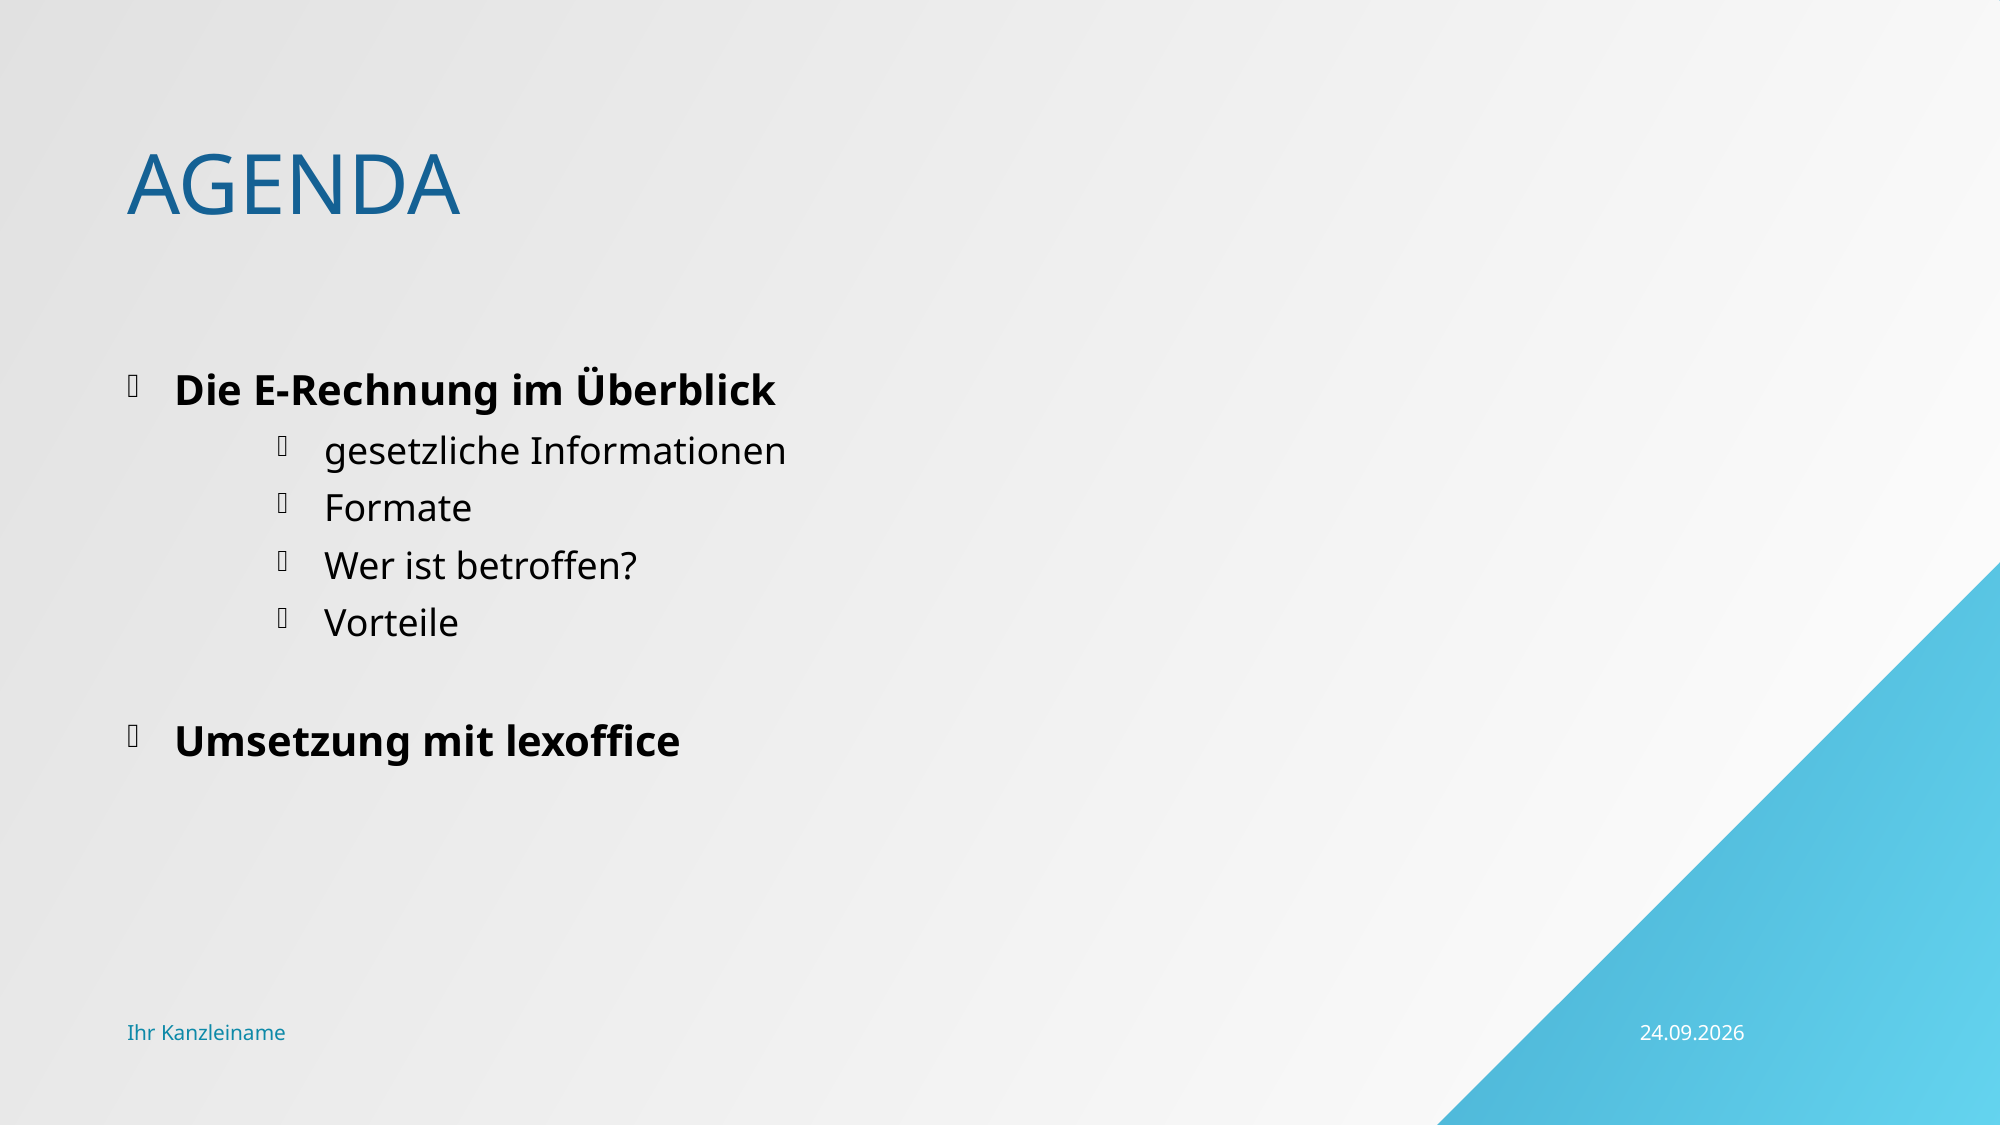

# Agenda
Die E-Rechnung im Überblick
gesetzliche Informationen
Formate
Wer ist betroffen?
Vorteile
Umsetzung mit lexoffice
Ihr Kanzleiname